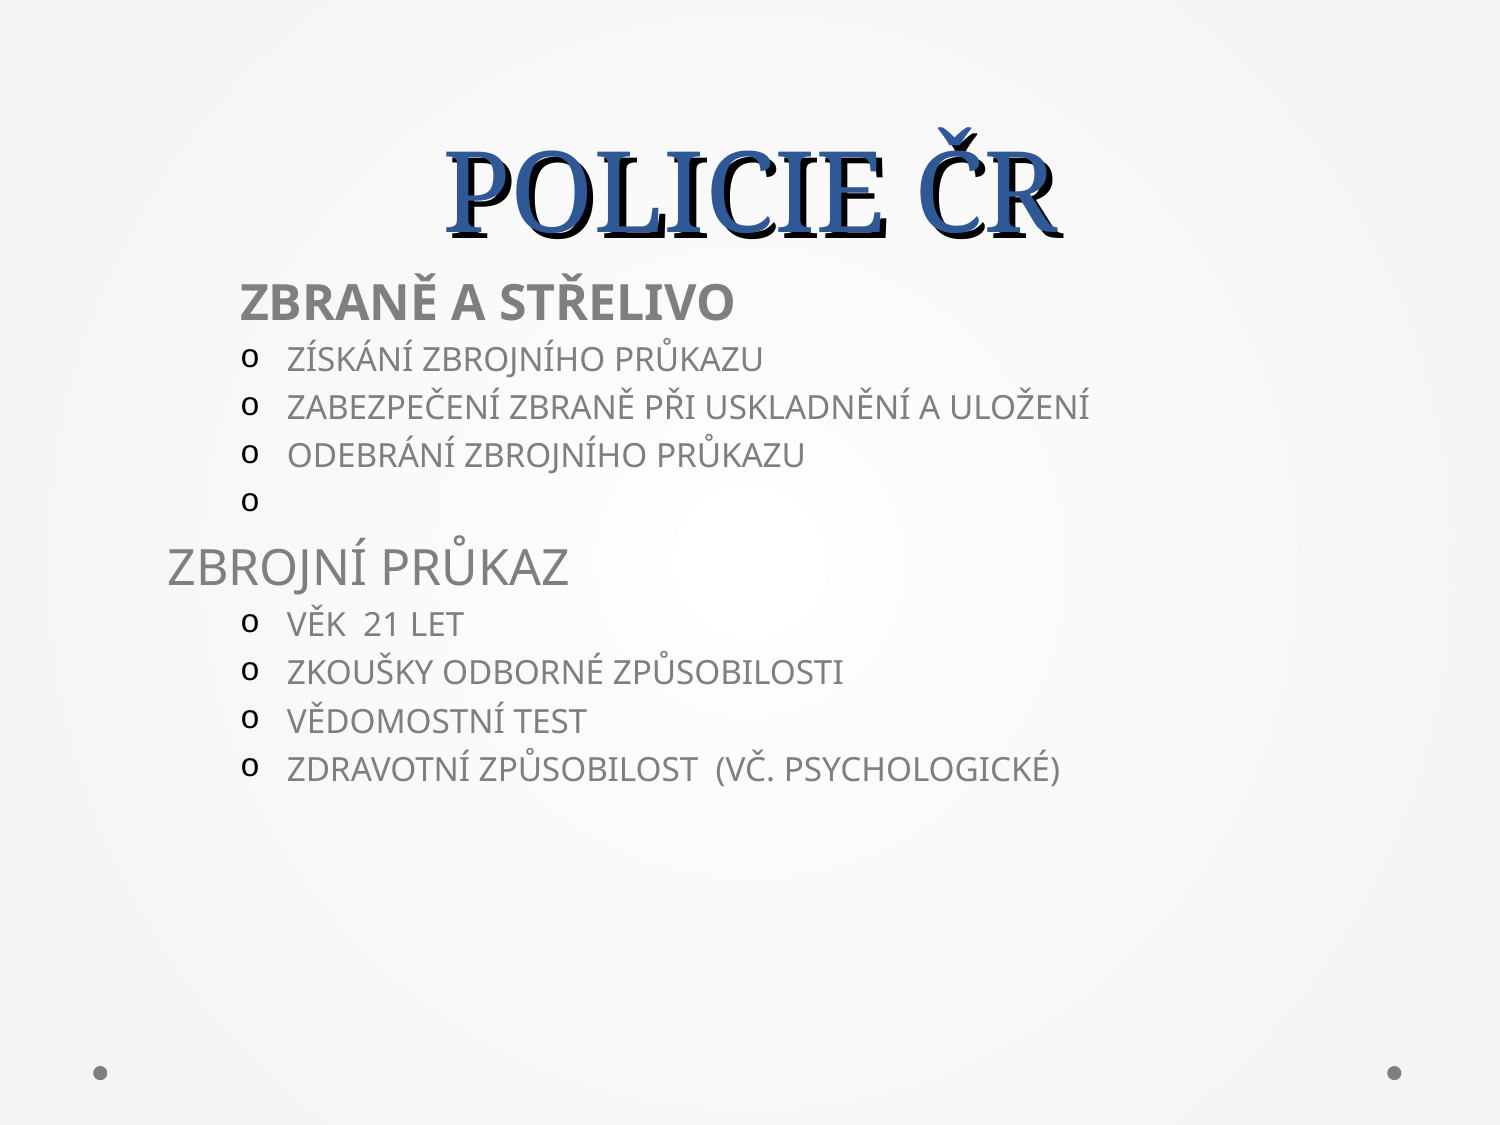

# POLICIE ČR
ZBRANĚ A STŘELIVO
ZÍSKÁNÍ ZBROJNÍHO PRŮKAZU
ZABEZPEČENÍ ZBRANĚ PŘI USKLADNĚNÍ A ULOŽENÍ
ODEBRÁNÍ ZBROJNÍHO PRŮKAZU
 ZBROJNÍ PRŮKAZ
VĚK 21 LET
ZKOUŠKY ODBORNÉ ZPŮSOBILOSTI
VĚDOMOSTNÍ TEST
ZDRAVOTNÍ ZPŮSOBILOST (VČ. PSYCHOLOGICKÉ)